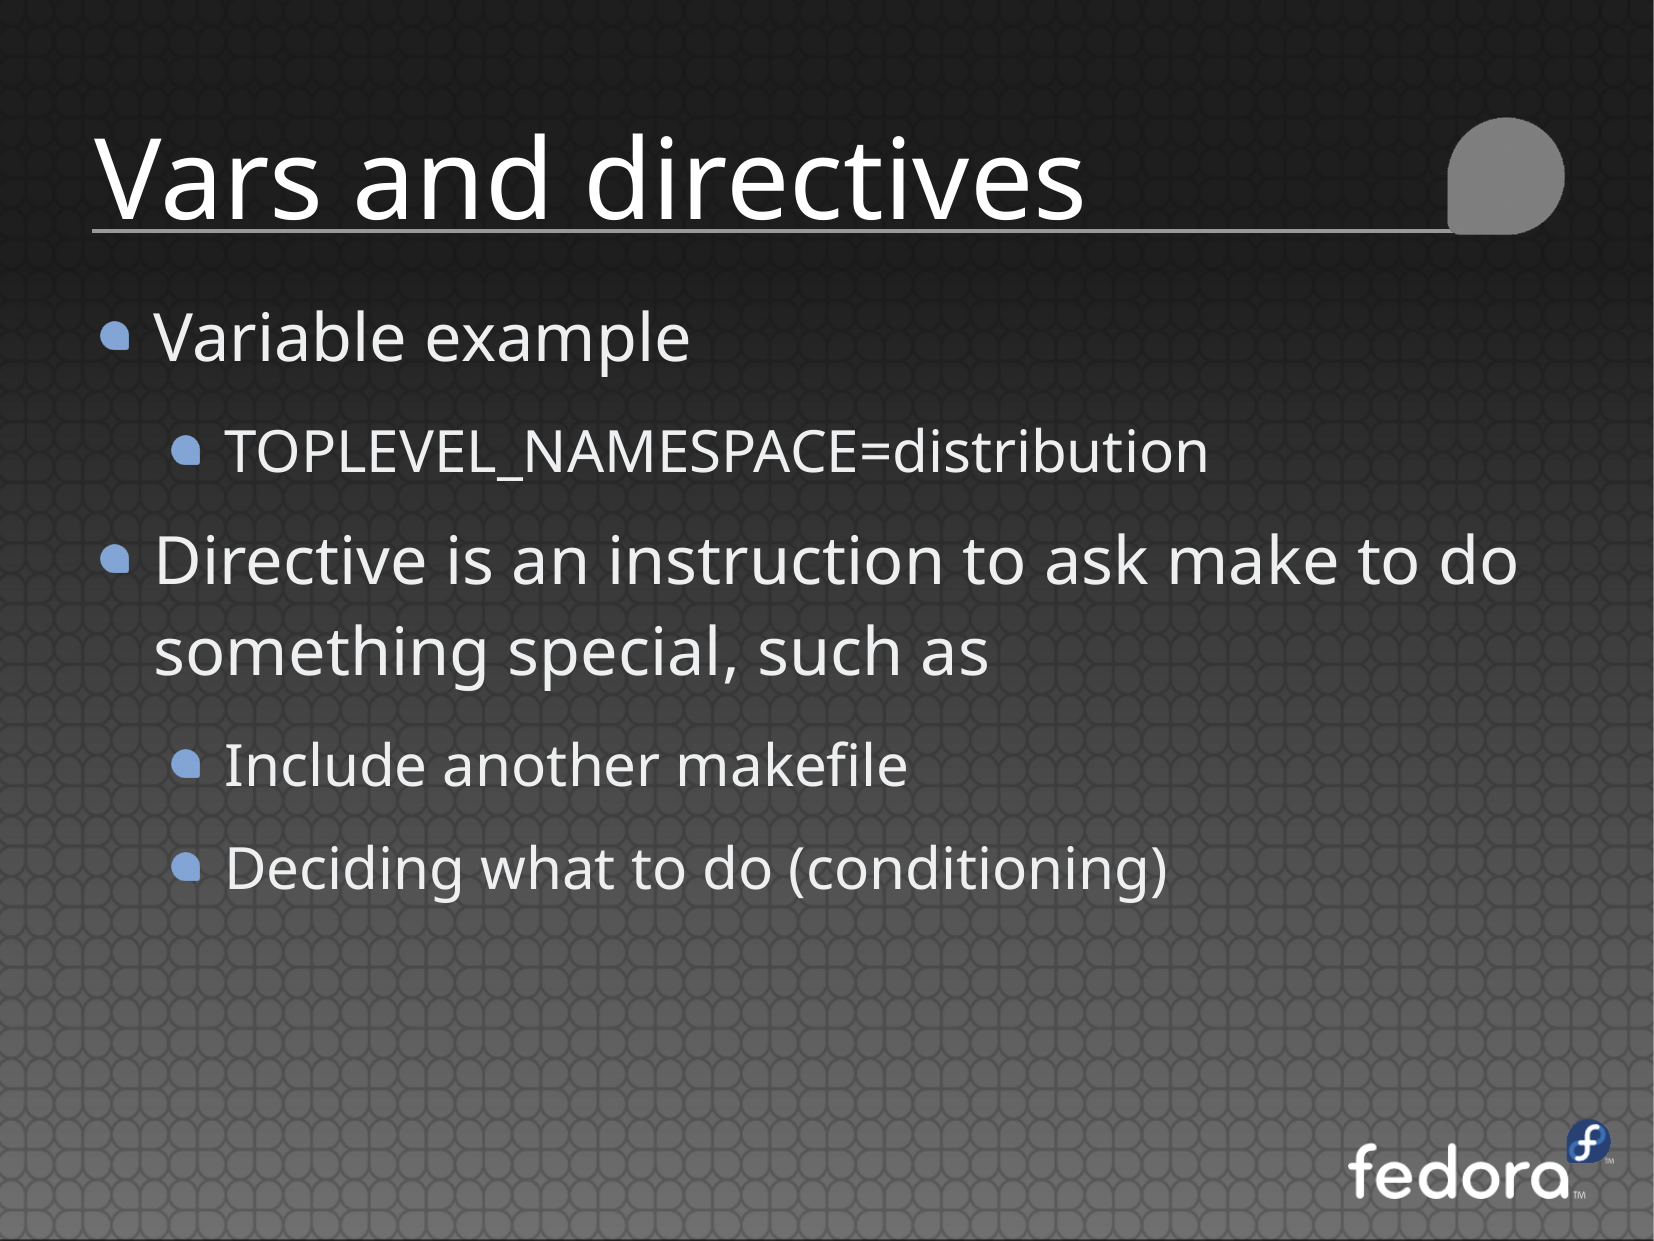

Vars and directives
# Variable example
TOPLEVEL_NAMESPACE=distribution
Directive is an instruction to ask make to do something special, such as
Include another makefile
Deciding what to do (conditioning)